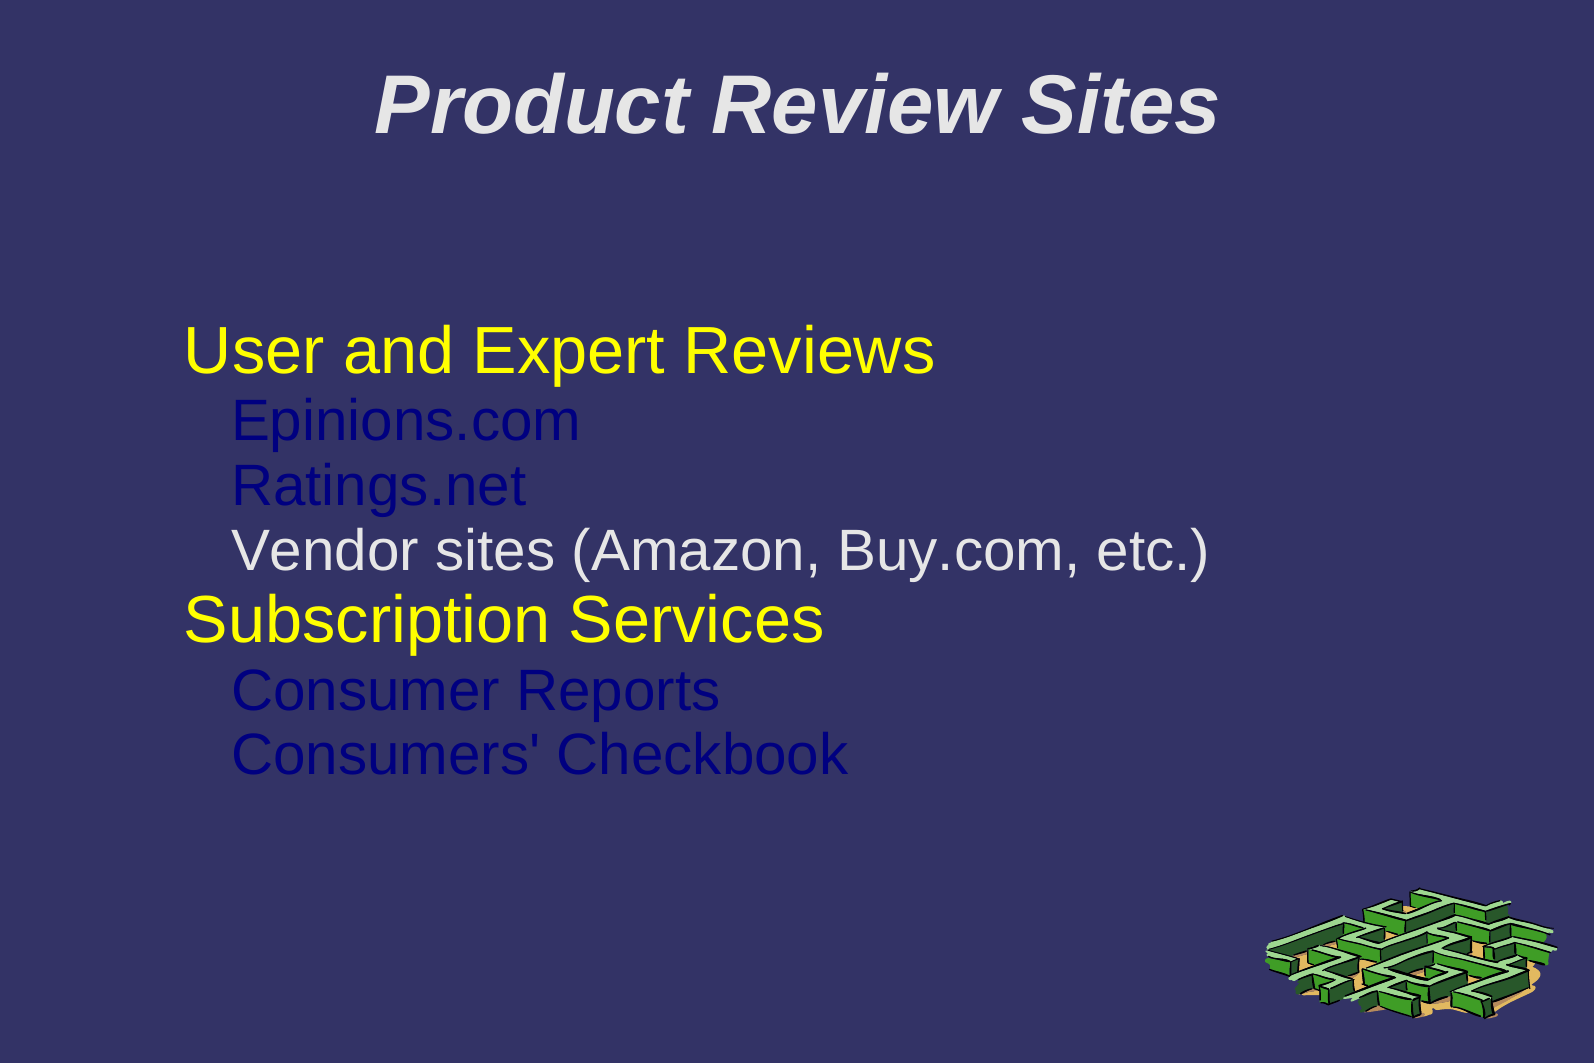

# Product Review Sites
User and Expert Reviews
Epinions.com
Ratings.net
Vendor sites (Amazon, Buy.com, etc.)
Subscription Services
Consumer Reports
Consumers' Checkbook